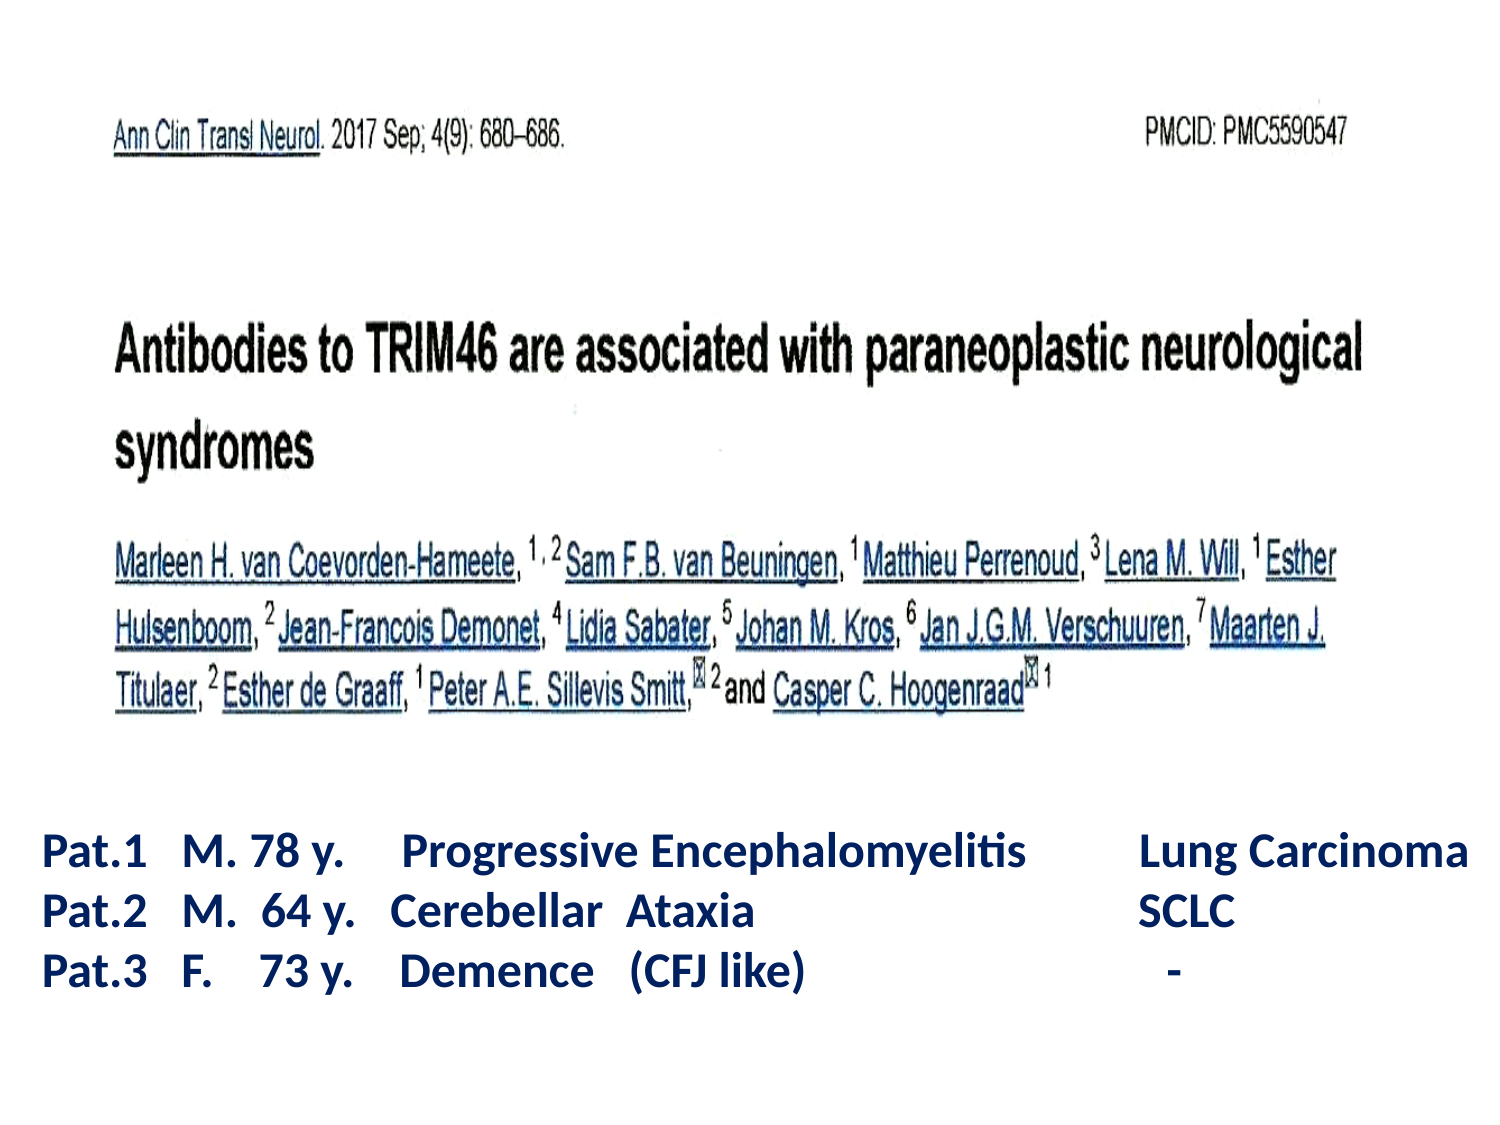

Pat.1 M. 78 y. Progressive Encephalomyelitis Lung Carcinoma
Pat.2 M. 64 y. Cerebellar Ataxia SCLC
Pat.3 F. 73 y. Demence (CFJ like) -